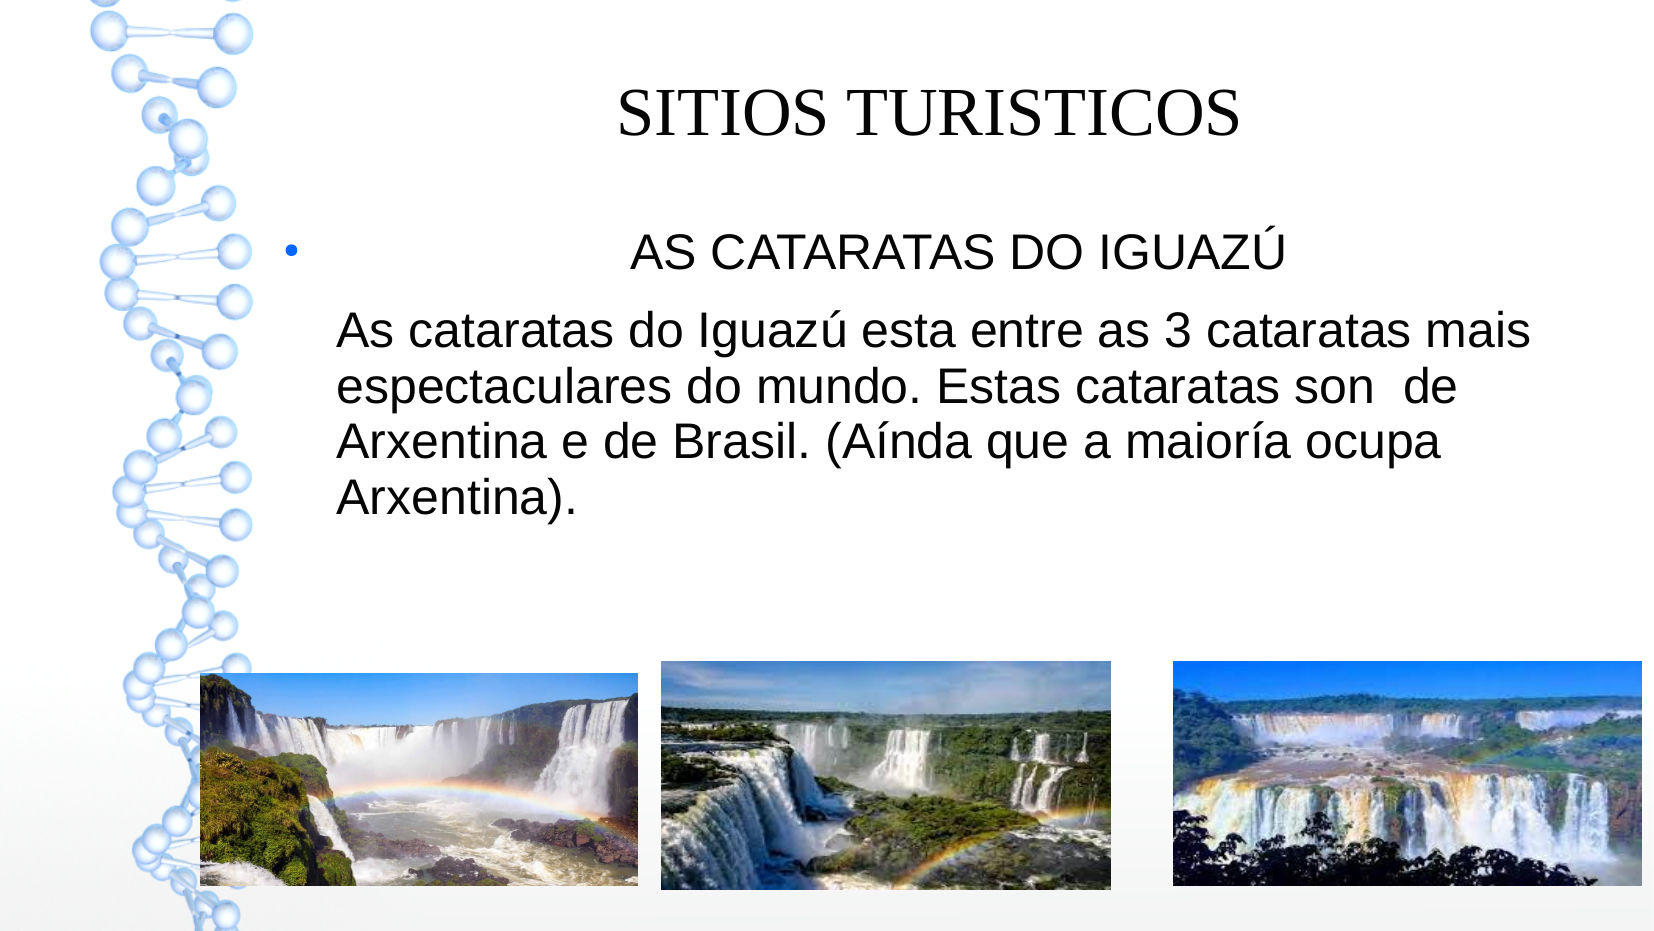

# SITIOS TURISTICOS
 AS CATARATAS DO IGUAZÚ
As cataratas do Iguazú esta entre as 3 cataratas mais espectaculares do mundo. Estas cataratas son de Arxentina e de Brasil. (Aínda que a maioría ocupa Arxentina).
8